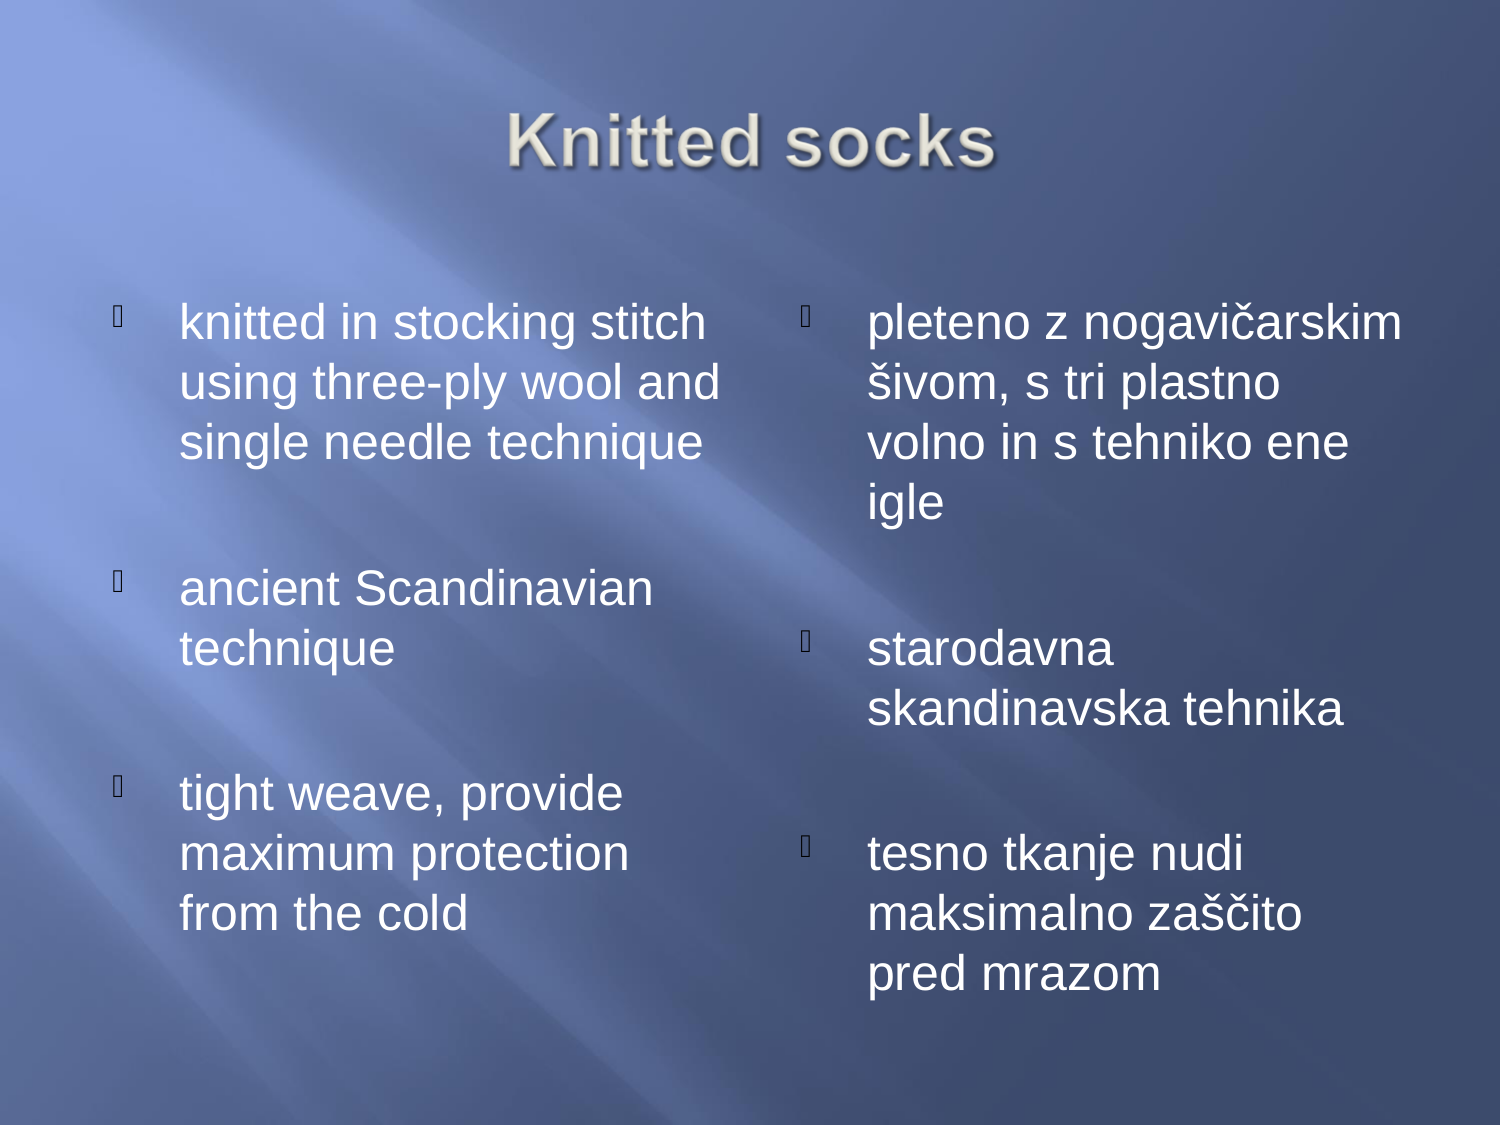

# knitted in stocking stitch using three-ply wool and single needle technique
ancient Scandinavian technique
tight weave, provide maximum protection from the cold
pleteno z nogavičarskim šivom, s tri plastno volno in s tehniko ene igle
starodavna skandinavska tehnika
tesno tkanje nudi maksimalno zaščito pred mrazom